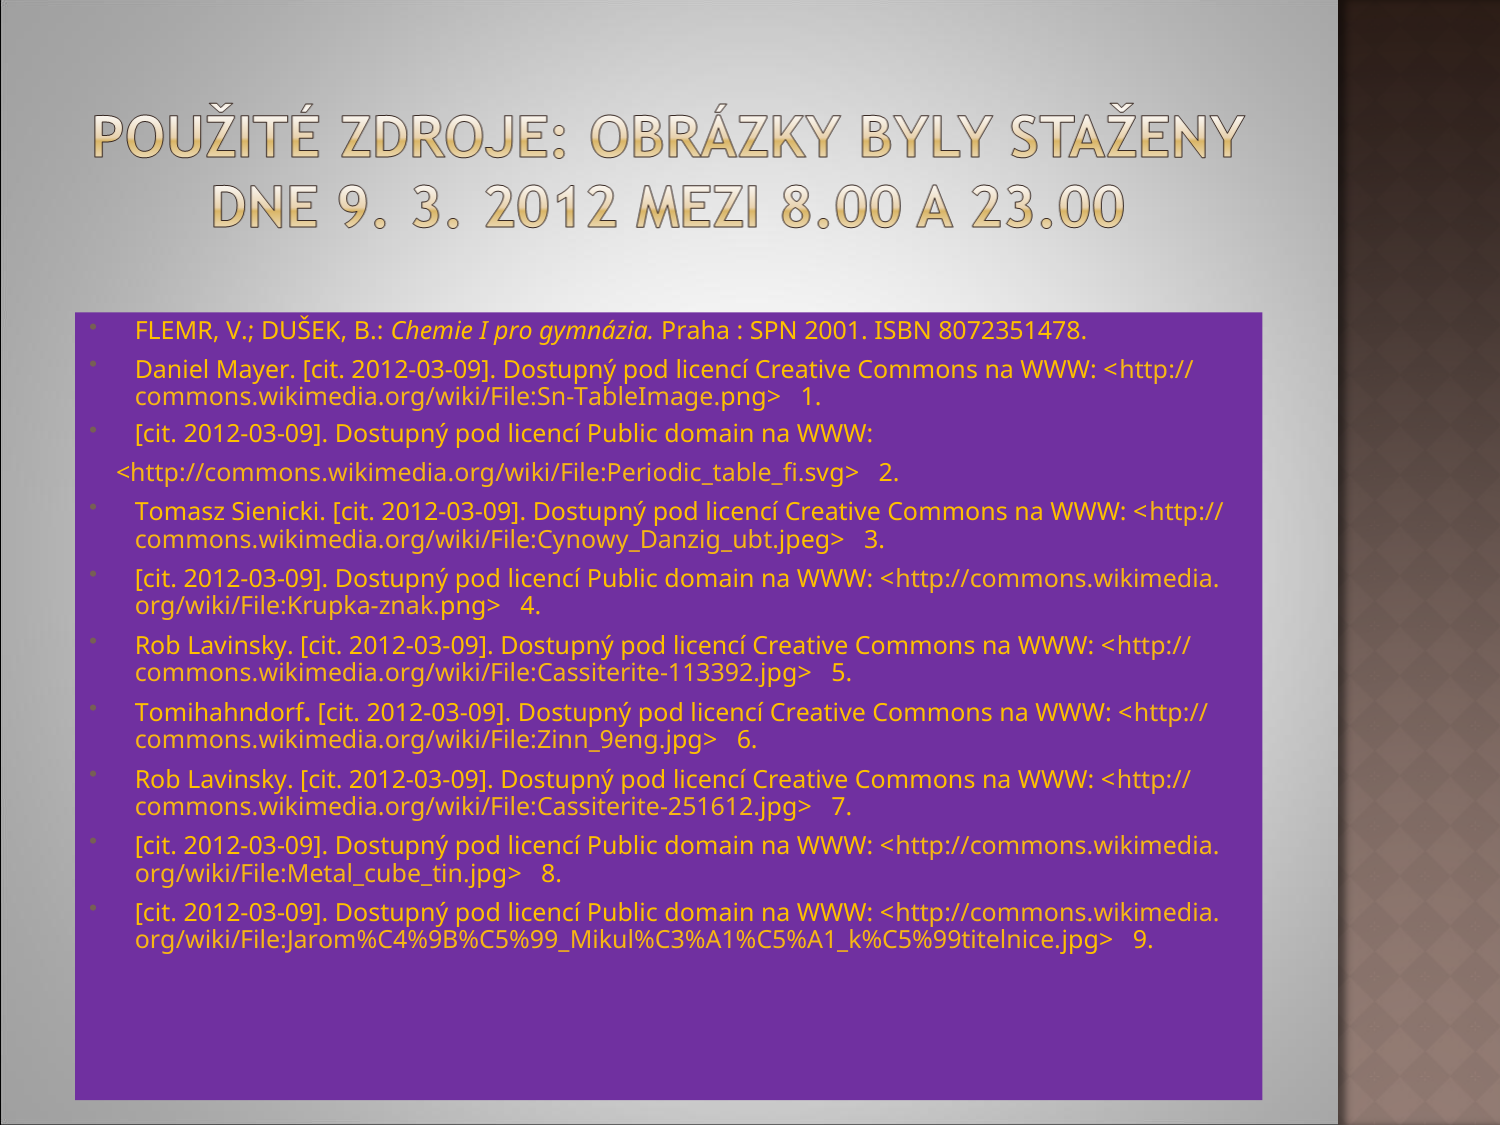

# FLEMR, V.; DUŠEK, B.: Chemie I pro gymnázia. Praha : SPN 2001. ISBN 8072351478.
Daniel Mayer. [cit. 2012-03-09]. Dostupný pod licencí Creative Commons na WWW: <http://commons.wikimedia.org/wiki/File:Sn-TableImage.png> 1.
[cit. 2012-03-09]. Dostupný pod licencí Public domain na WWW:
 <http://commons.wikimedia.org/wiki/File:Periodic_table_fi.svg> 2.
Tomasz Sienicki. [cit. 2012-03-09]. Dostupný pod licencí Creative Commons na WWW: <http://commons.wikimedia.org/wiki/File:Cynowy_Danzig_ubt.jpeg> 3.
[cit. 2012-03-09]. Dostupný pod licencí Public domain na WWW: <http://commons.wikimedia.org/wiki/File:Krupka-znak.png> 4.
Rob Lavinsky. [cit. 2012-03-09]. Dostupný pod licencí Creative Commons na WWW: <http://commons.wikimedia.org/wiki/File:Cassiterite-113392.jpg> 5.
Tomihahndorf. [cit. 2012-03-09]. Dostupný pod licencí Creative Commons na WWW: <http://commons.wikimedia.org/wiki/File:Zinn_9eng.jpg> 6.
Rob Lavinsky. [cit. 2012-03-09]. Dostupný pod licencí Creative Commons na WWW: <http://commons.wikimedia.org/wiki/File:Cassiterite-251612.jpg> 7.
[cit. 2012-03-09]. Dostupný pod licencí Public domain na WWW: <http://commons.wikimedia.org/wiki/File:Metal_cube_tin.jpg> 8.
[cit. 2012-03-09]. Dostupný pod licencí Public domain na WWW: <http://commons.wikimedia.org/wiki/File:Jarom%C4%9B%C5%99_Mikul%C3%A1%C5%A1_k%C5%99titelnice.jpg> 9.